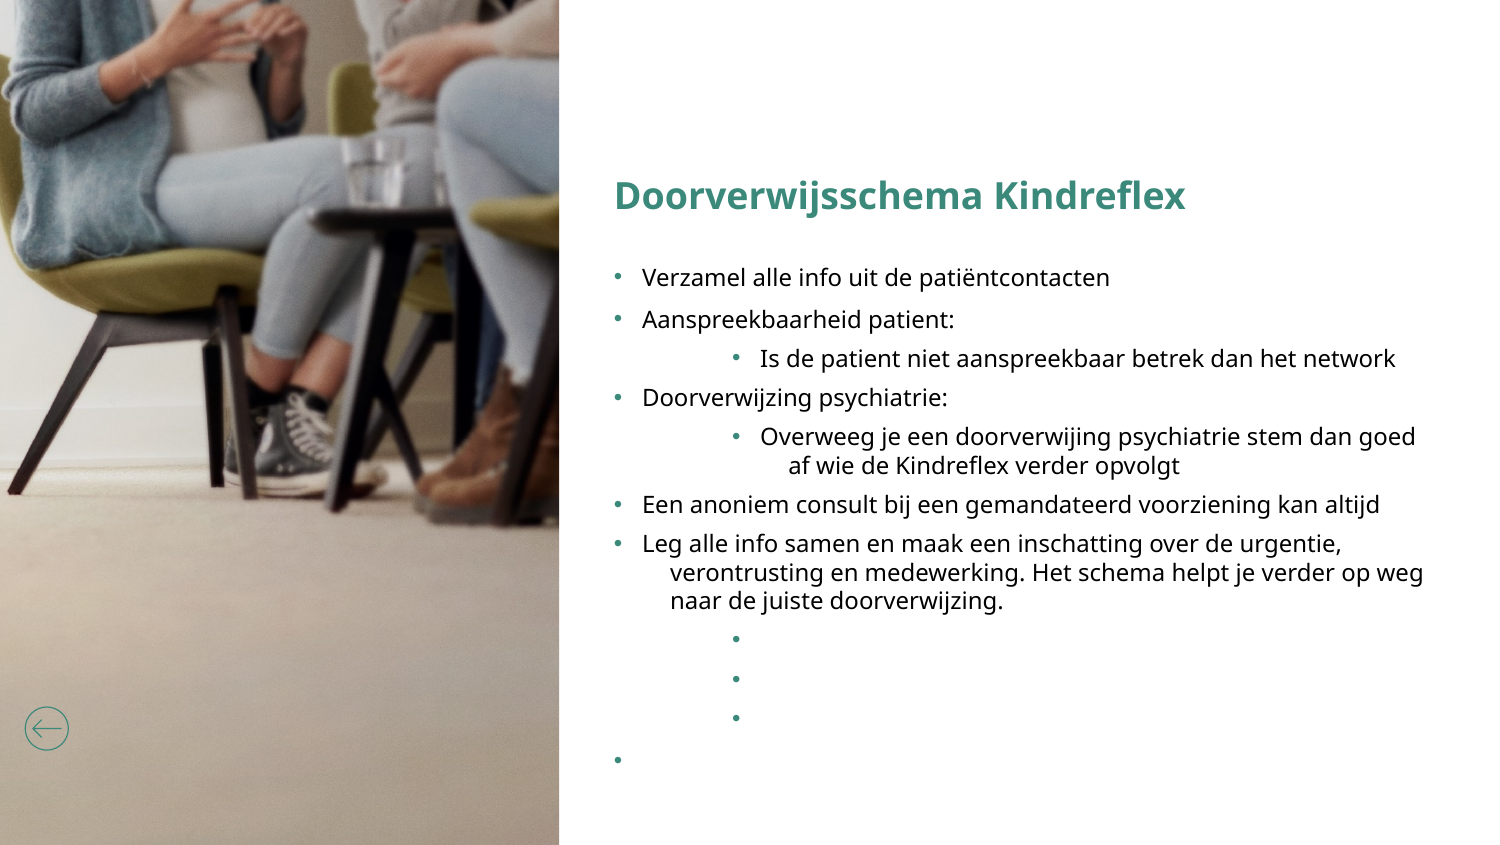

Doorverwijsschema Kindreflex
Verzamel alle info uit de patiëntcontacten
Aanspreekbaarheid patient:
Is de patient niet aanspreekbaar betrek dan het network
Doorverwijzing psychiatrie:
Overweeg je een doorverwijing psychiatrie stem dan goed af wie de Kindreflex verder opvolgt
Een anoniem consult bij een gemandateerd voorziening kan altijd
Leg alle info samen en maak een inschatting over de urgentie, verontrusting en medewerking. Het schema helpt je verder op weg naar de juiste doorverwijzing.
#